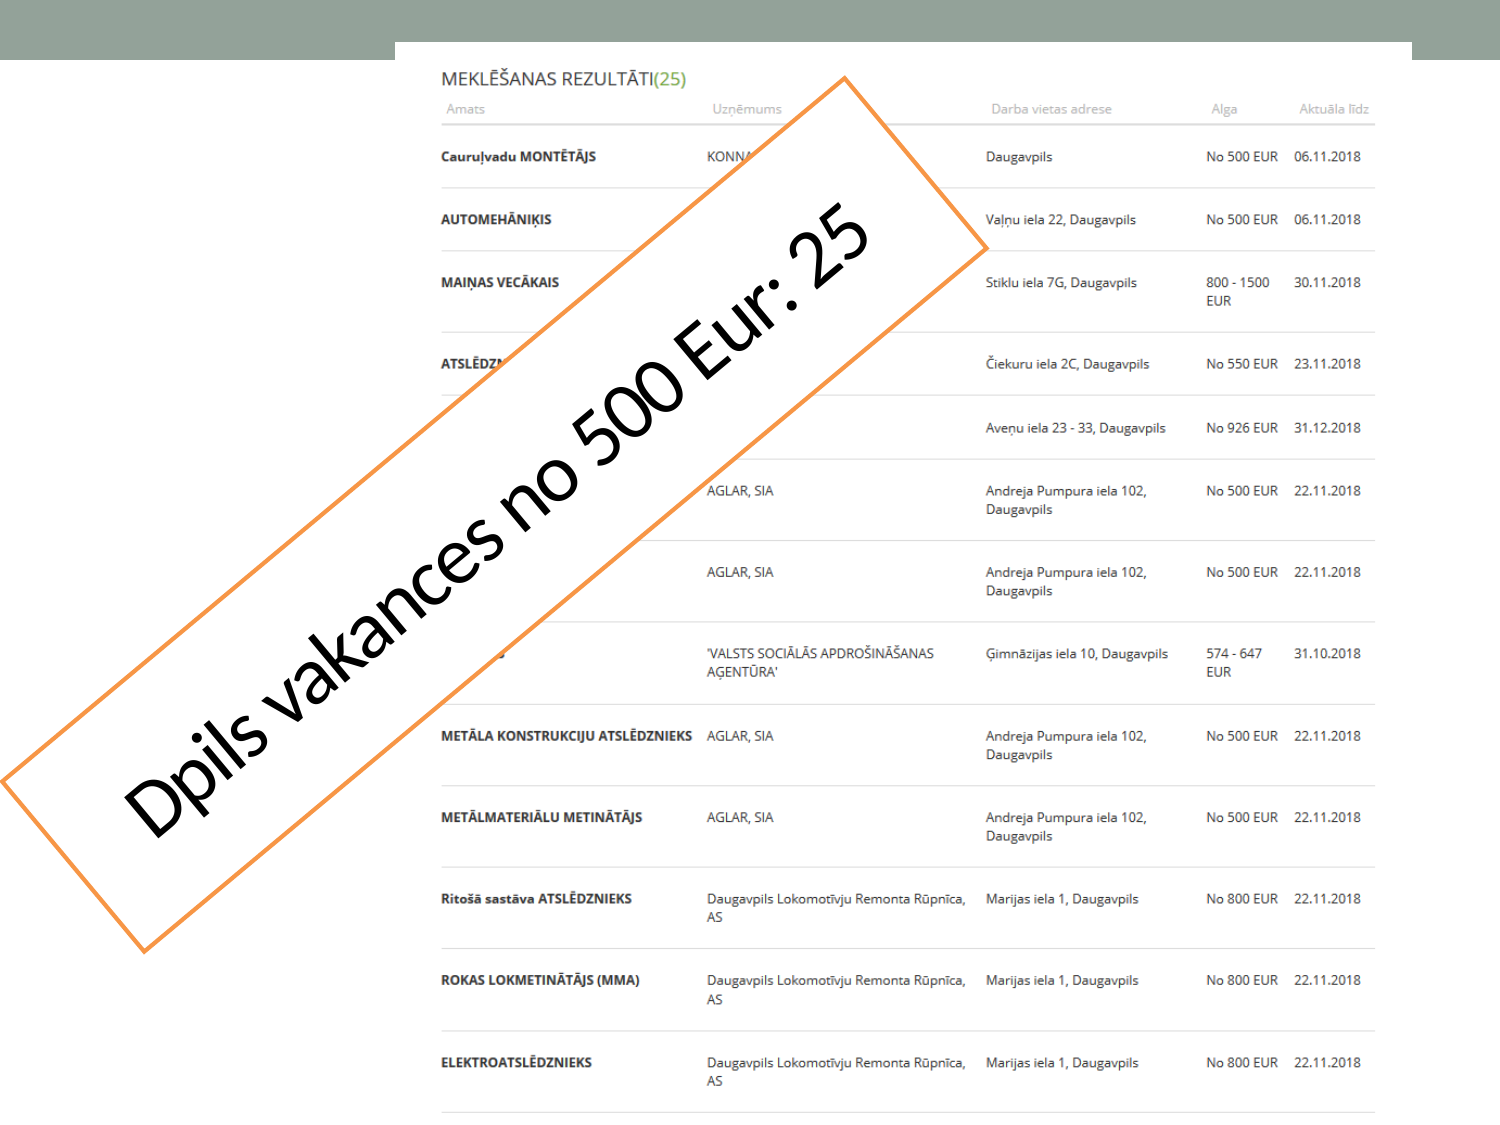

# Dpils vakances no 500 Eur: 25